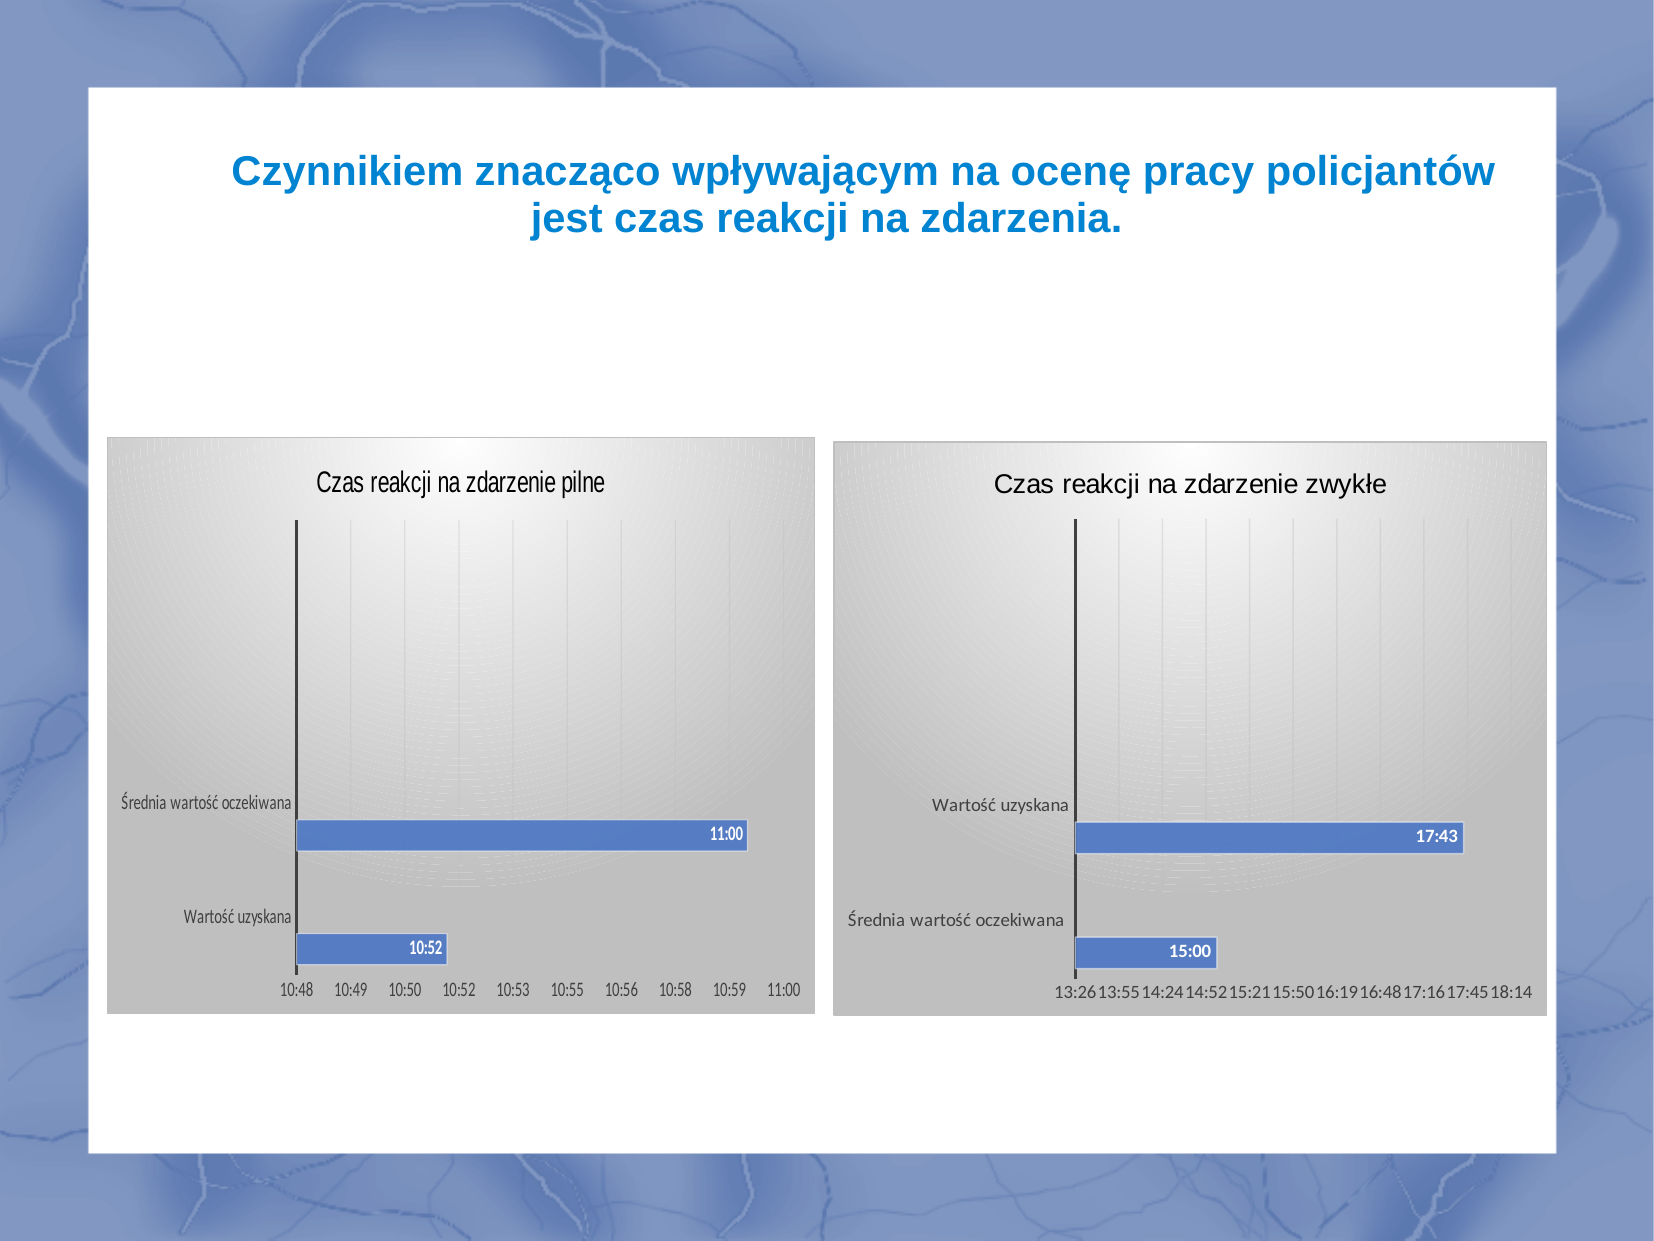

# Czynnikiem znacząco wpływającym na ocenę pracy policjantów jest czas reakcji na zdarzenia.
### Chart: Czas reakcji na zdarzenie pilne
| Category | Kolumna1 | Kolumna2 | Kolumna3 |
|---|---|---|---|
| Wartość uzyskana | 0.452777777777778 | None | None |
| Średnia wartość oczekiwana | 0.458333333333333 | None | None |
| None | None | None | None |
| None | None | None | None |
### Chart: Czas reakcji na zdarzenie zwykłe
| Category | Kolumna1 | Kolumna2 | Kolumna3 |
|---|---|---|---|
| Średnia wartość oczekiwana | 0.625 | None | None |
| Wartość uzyskana | 0.738194444444445 | None | None |
| None | None | None | None |
| None | None | None | None |